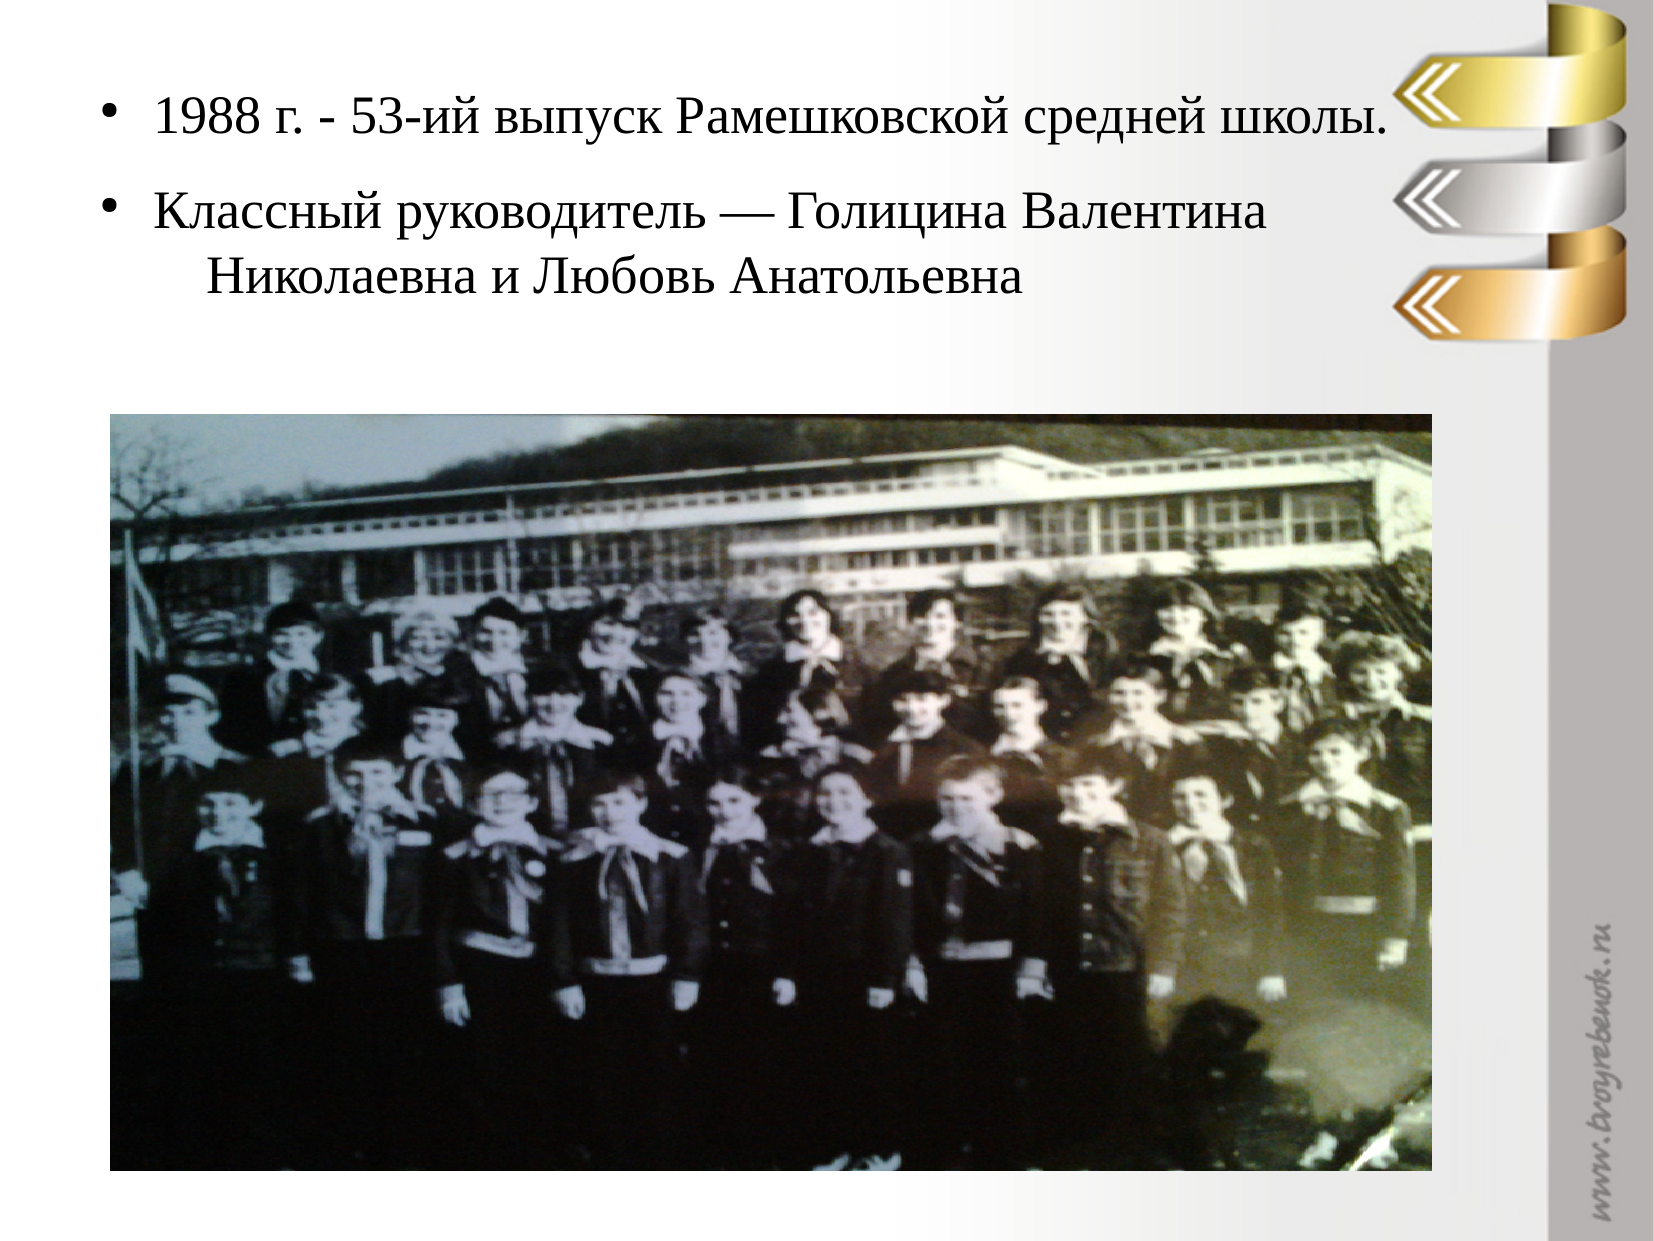

# 1988 г. - 53-ий выпуск Рамешковской средней школы.
Классный руководитель — Голицина Валентина Николаевна и Любовь Анатольевна